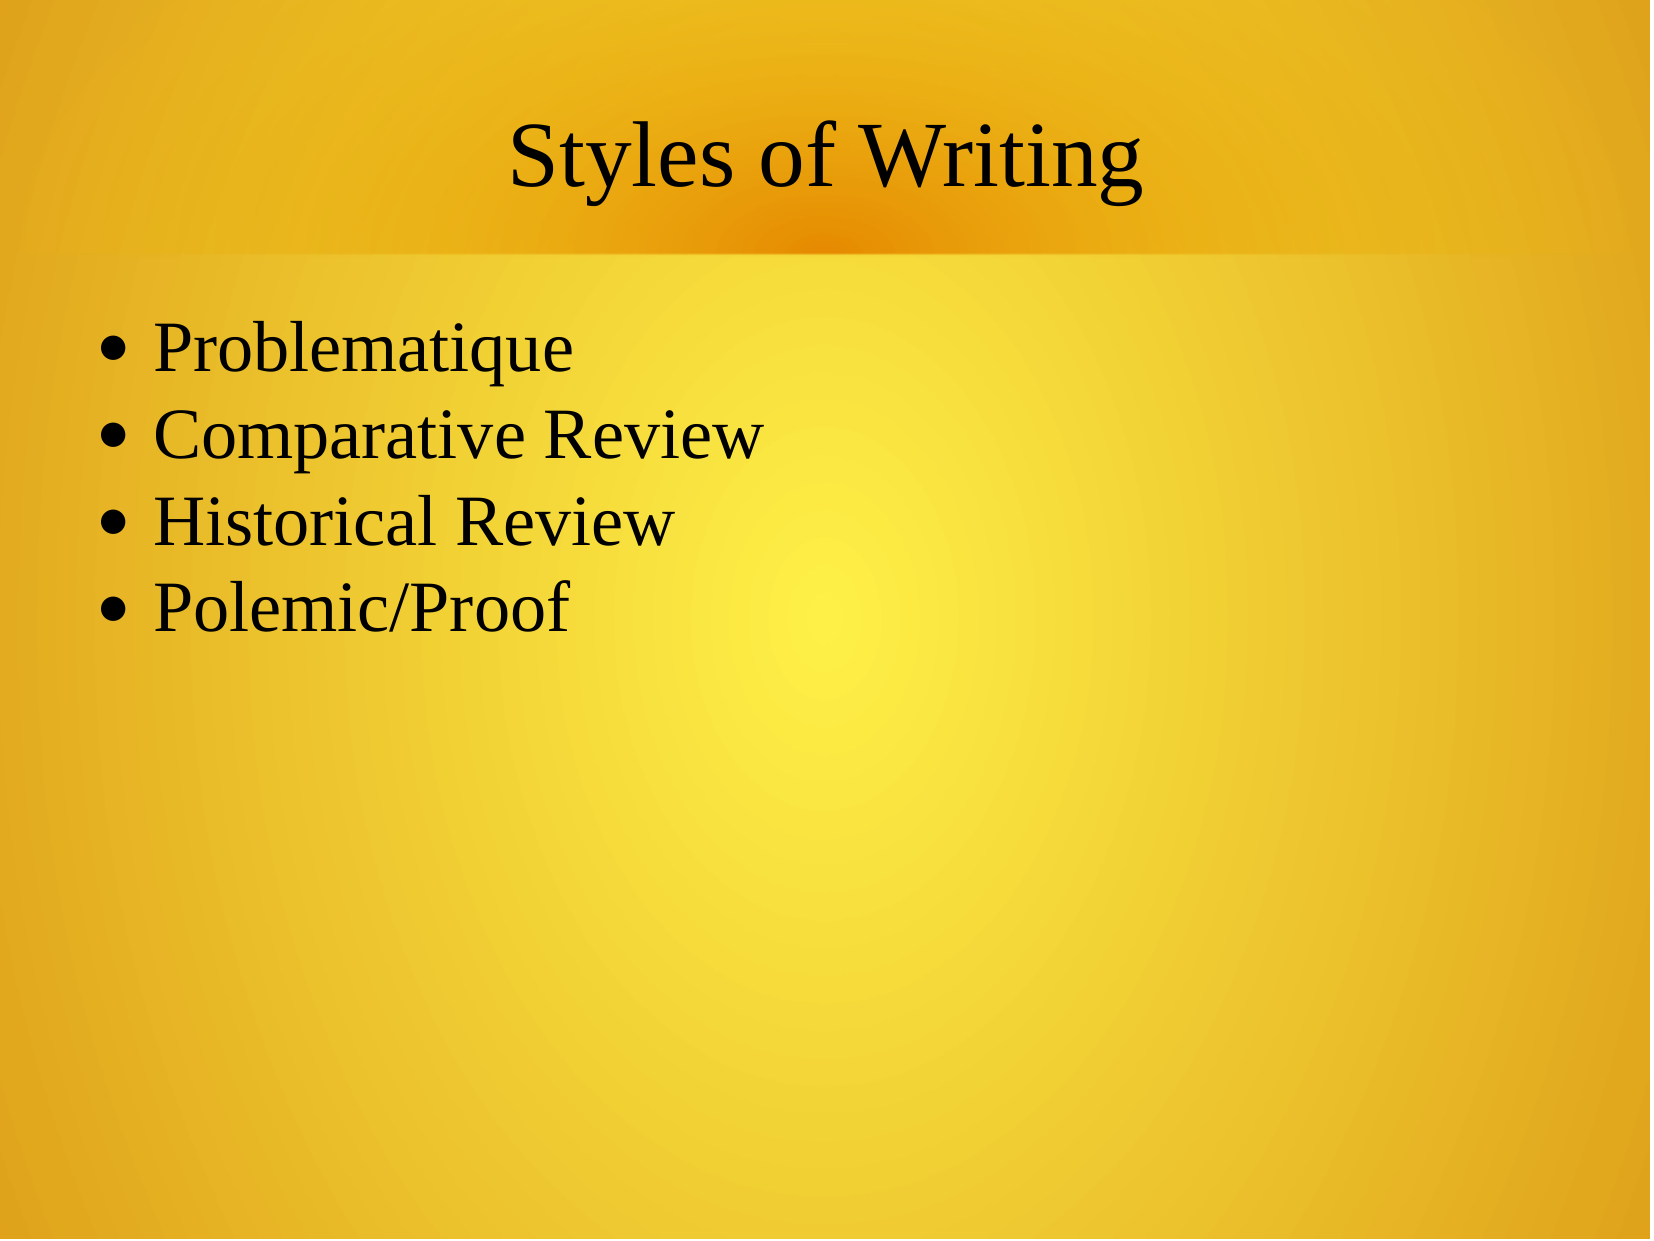

Styles of Writing
Problematique
Comparative Review
Historical Review
Polemic/Proof